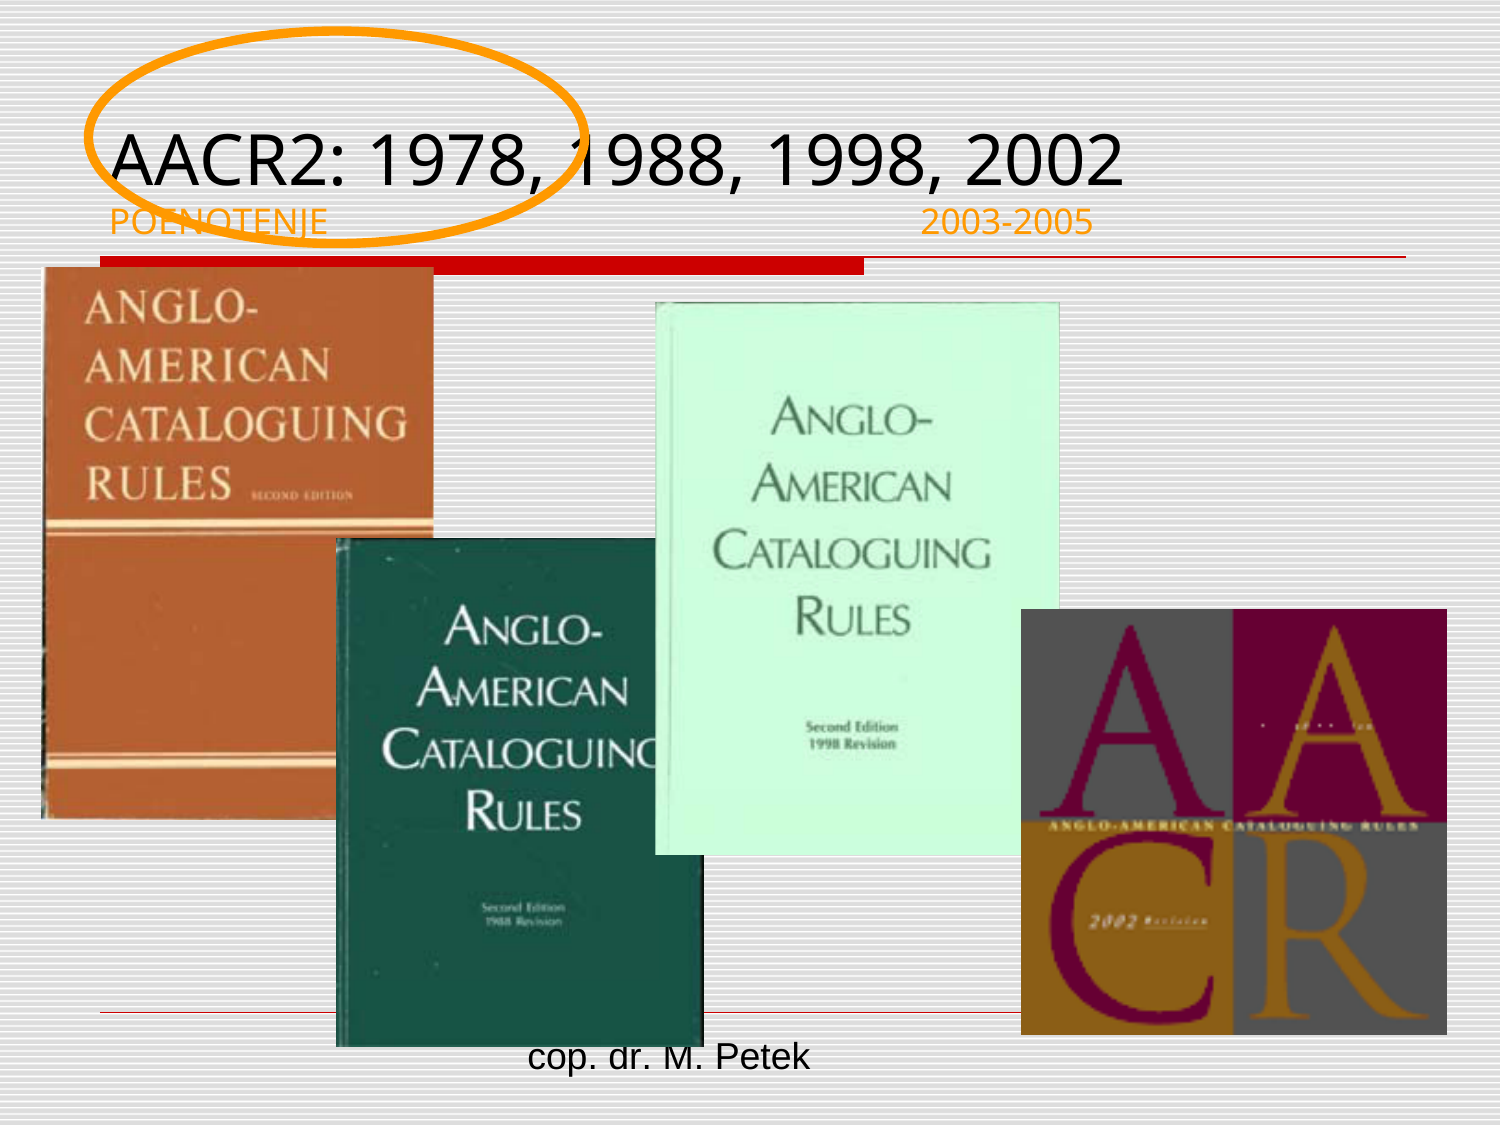

# AACR2: 1978, 1988, 1998, 2002 POENOTENJE 2003-2005
cop. dr. M. Petek